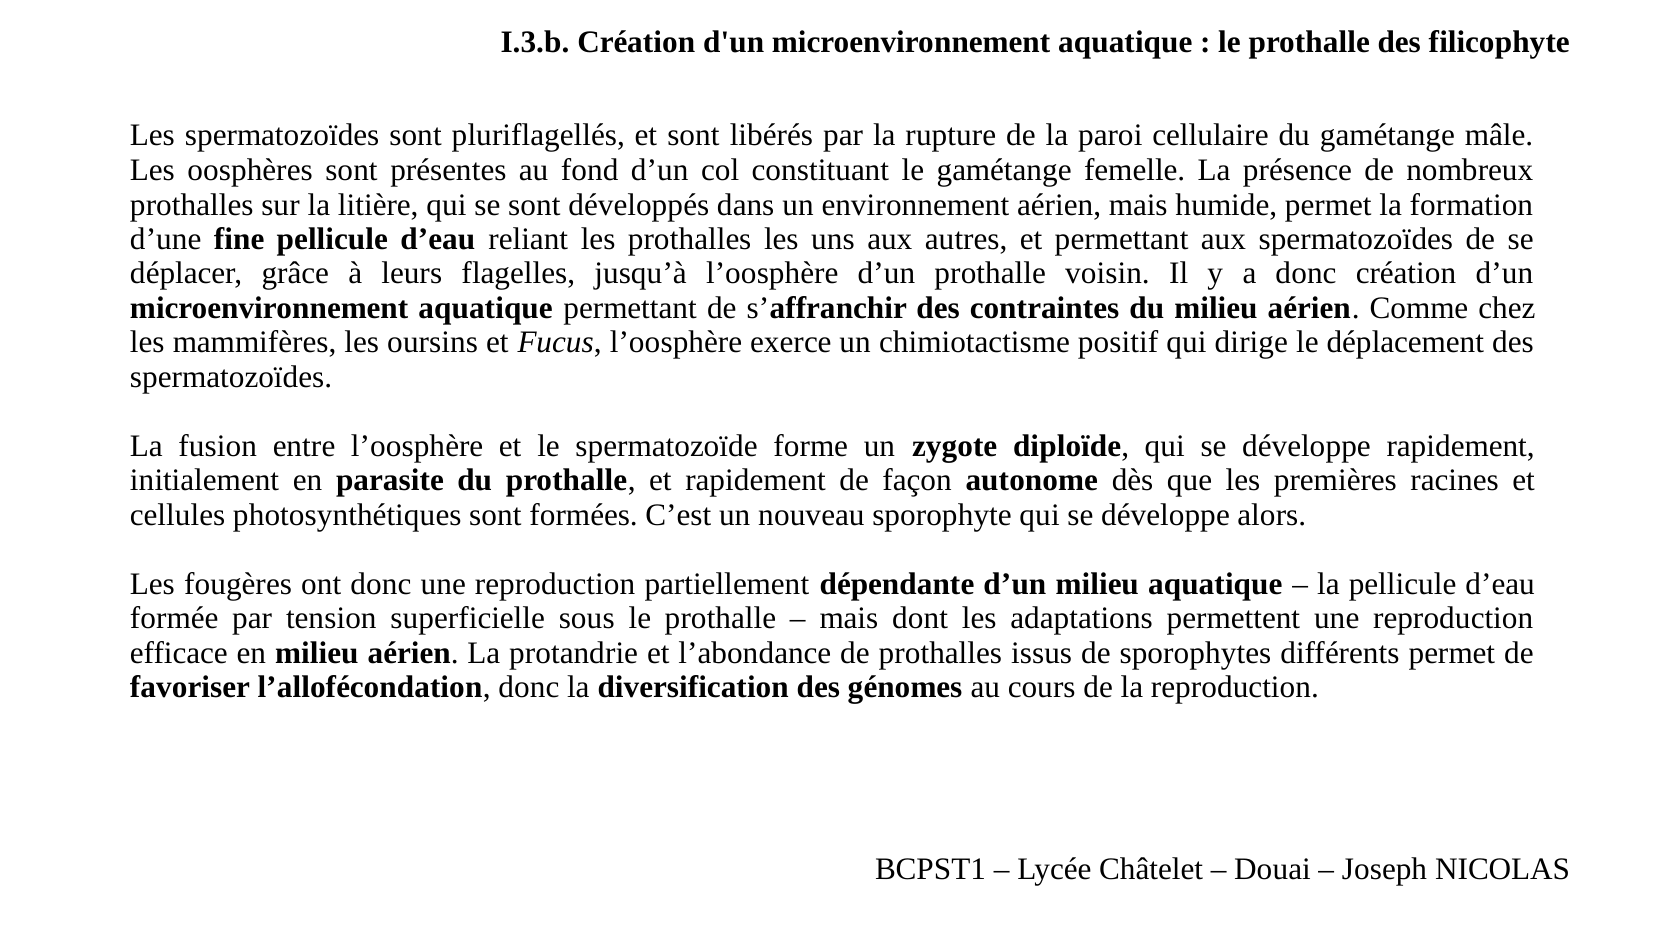

I.3.b. Création d'un microenvironnement aquatique : le prothalle des filicophyte
Les spermatozoïdes sont pluriflagellés, et sont libérés par la rupture de la paroi cellulaire du gamétange mâle. Les oosphères sont présentes au fond d’un col constituant le gamétange femelle. La présence de nombreux prothalles sur la litière, qui se sont développés dans un environnement aérien, mais humide, permet la formation d’une fine pellicule d’eau reliant les prothalles les uns aux autres, et permettant aux spermatozoïdes de se déplacer, grâce à leurs flagelles, jusqu’à l’oosphère d’un prothalle voisin. Il y a donc création d’un microenvironnement aquatique permettant de s’affranchir des contraintes du milieu aérien. Comme chez les mammifères, les oursins et Fucus, l’oosphère exerce un chimiotactisme positif qui dirige le déplacement des spermatozoïdes.
La fusion entre l’oosphère et le spermatozoïde forme un zygote diploïde, qui se développe rapidement, initialement en parasite du prothalle, et rapidement de façon autonome dès que les premières racines et cellules photosynthétiques sont formées. C’est un nouveau sporophyte qui se développe alors.
Les fougères ont donc une reproduction partiellement dépendante d’un milieu aquatique – la pellicule d’eau formée par tension superficielle sous le prothalle – mais dont les adaptations permettent une reproduction efficace en milieu aérien. La protandrie et l’abondance de prothalles issus de sporophytes différents permet de favoriser l’allofécondation, donc la diversification des génomes au cours de la reproduction.
BCPST1 – Lycée Châtelet – Douai – Joseph NICOLAS